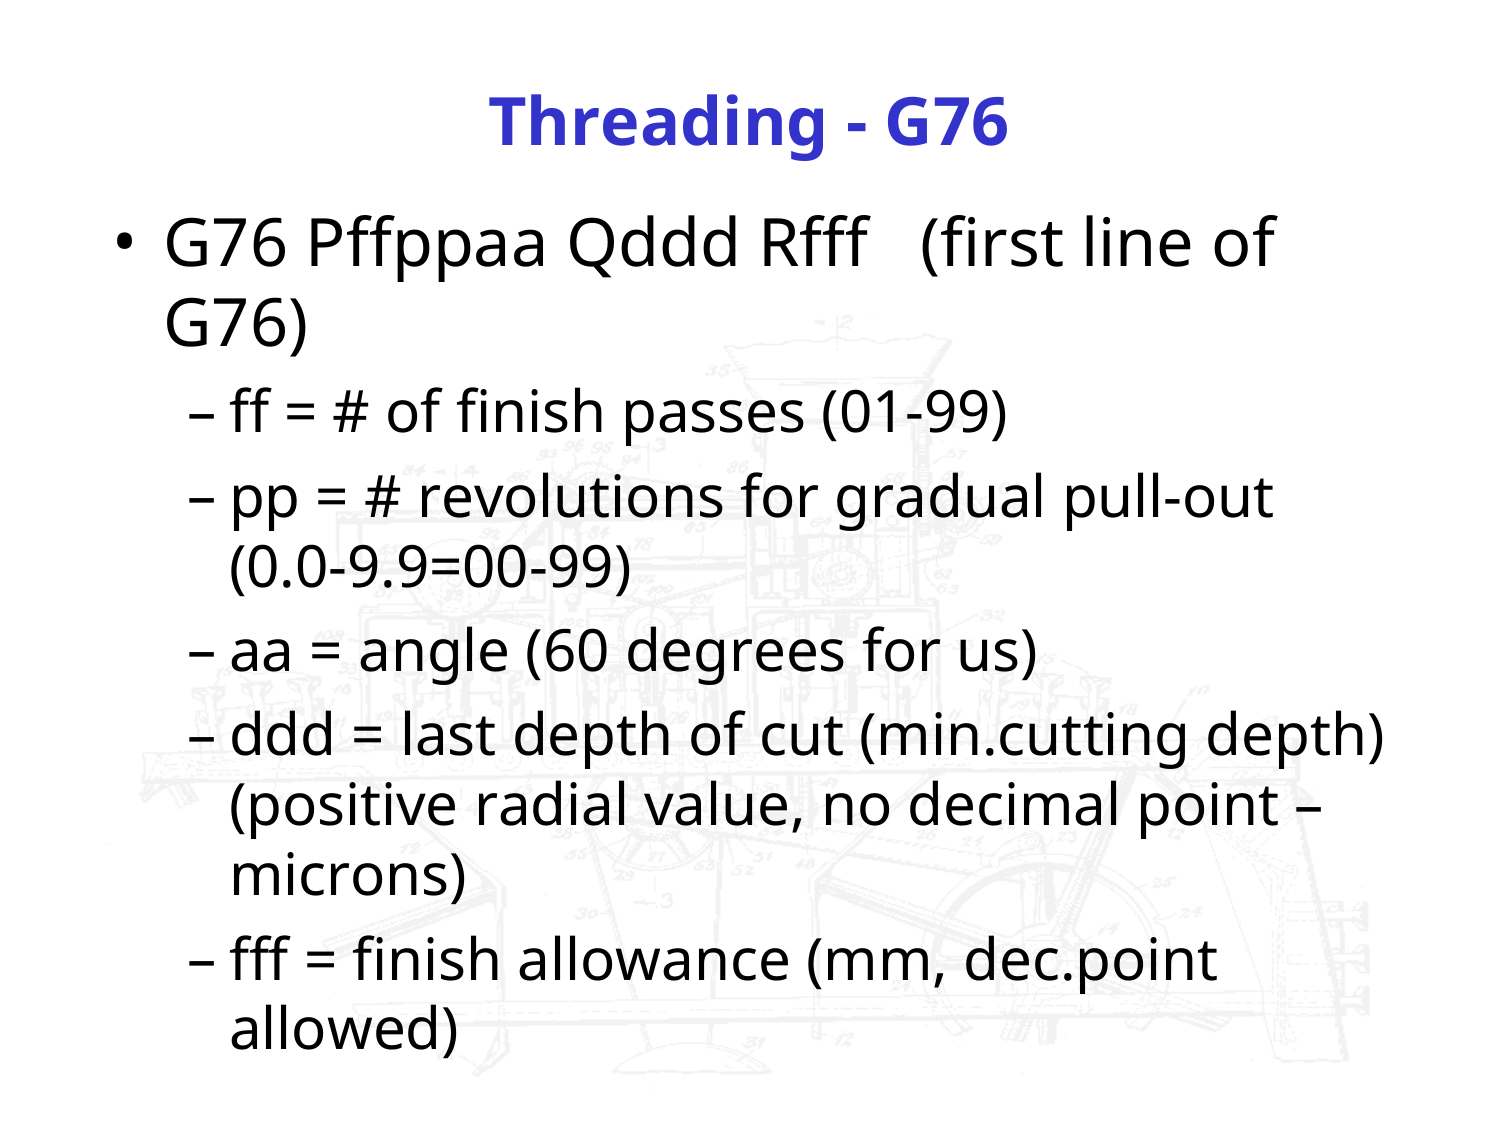

# Threading - G76
G76 Pffppaa Qddd Rfff (first line of G76)‏
ff = # of finish passes (01-99)‏
pp = # revolutions for gradual pull-out (0.0-9.9=00-99)‏
aa = angle (60 degrees for us)‏
ddd = last depth of cut (min.cutting depth) (positive radial value, no decimal point – microns)‏
fff = finish allowance (mm, dec.point allowed)‏